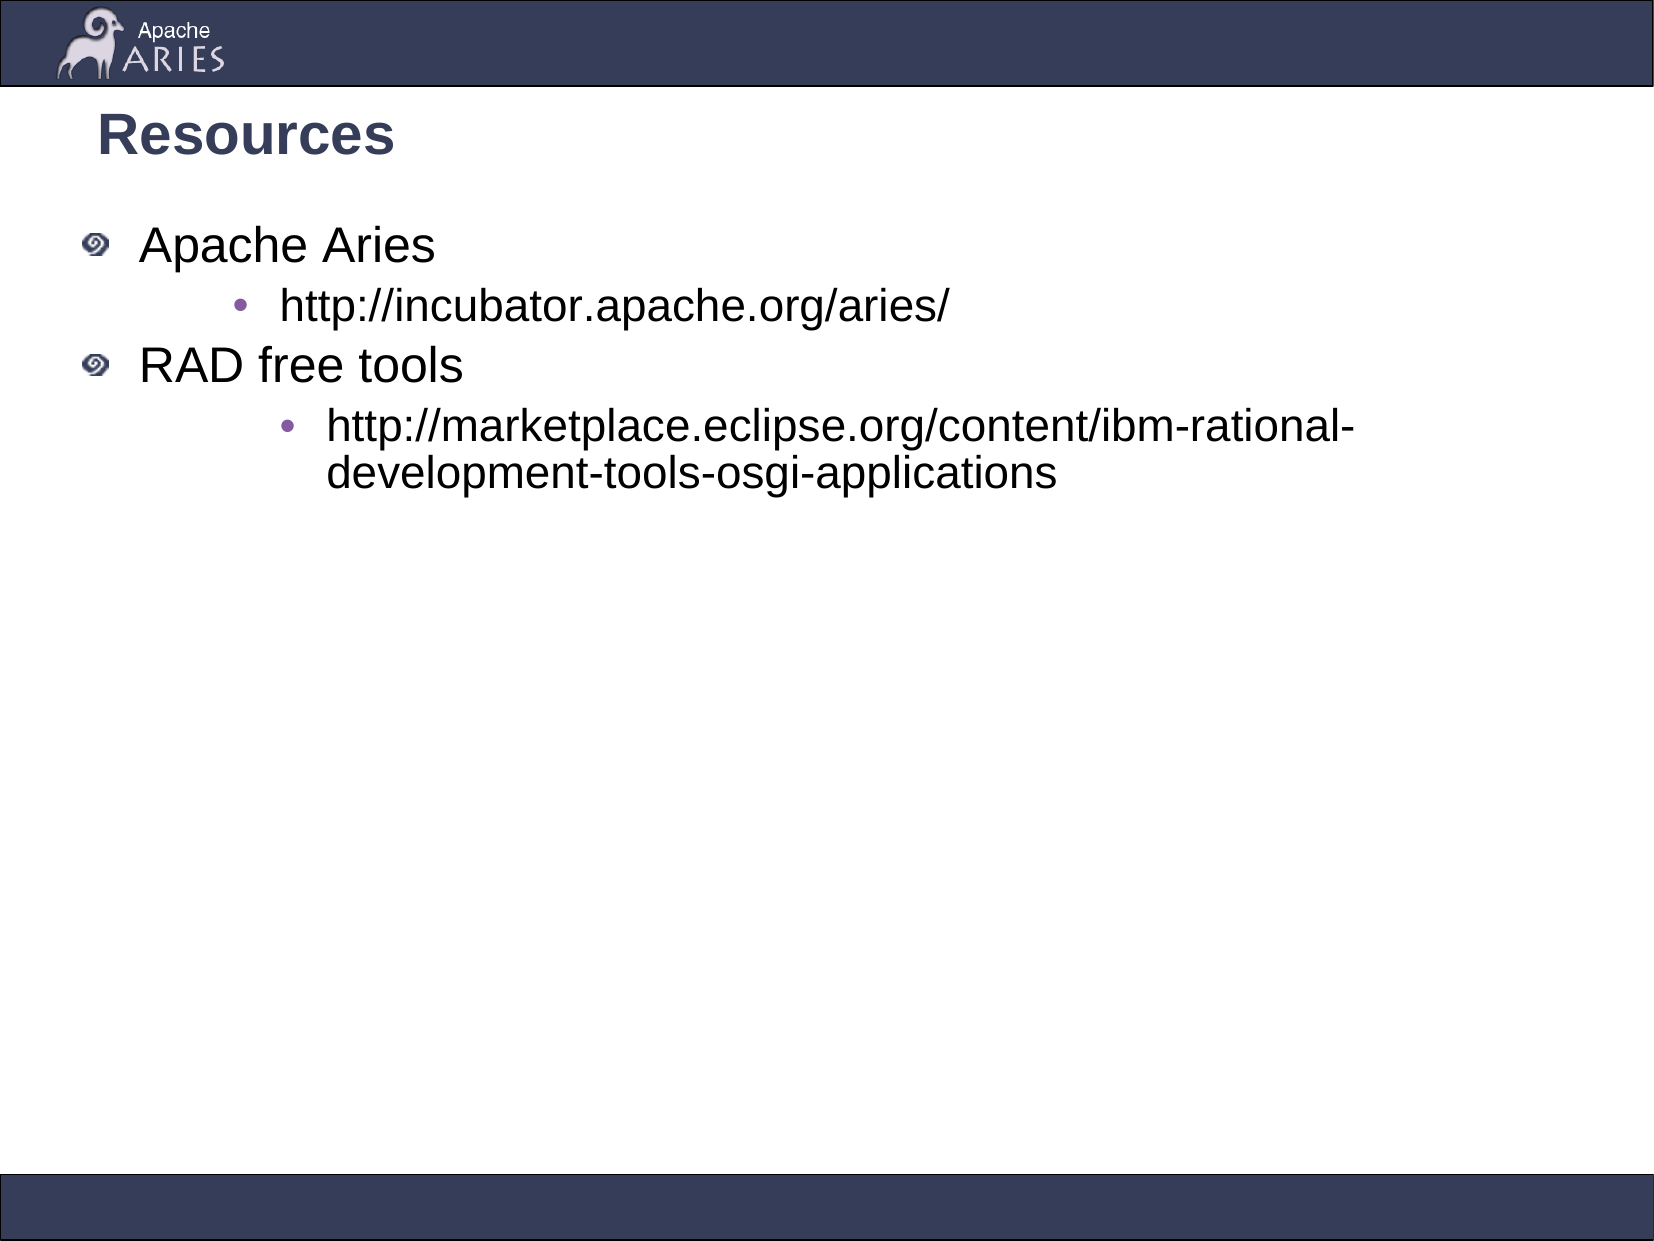

# Resources
Apache Aries
http://incubator.apache.org/aries/
RAD free tools
http://marketplace.eclipse.org/content/ibm-rational-development-tools-osgi-applications
March12, 2010
QCon London 2010 Ian Robinson
43